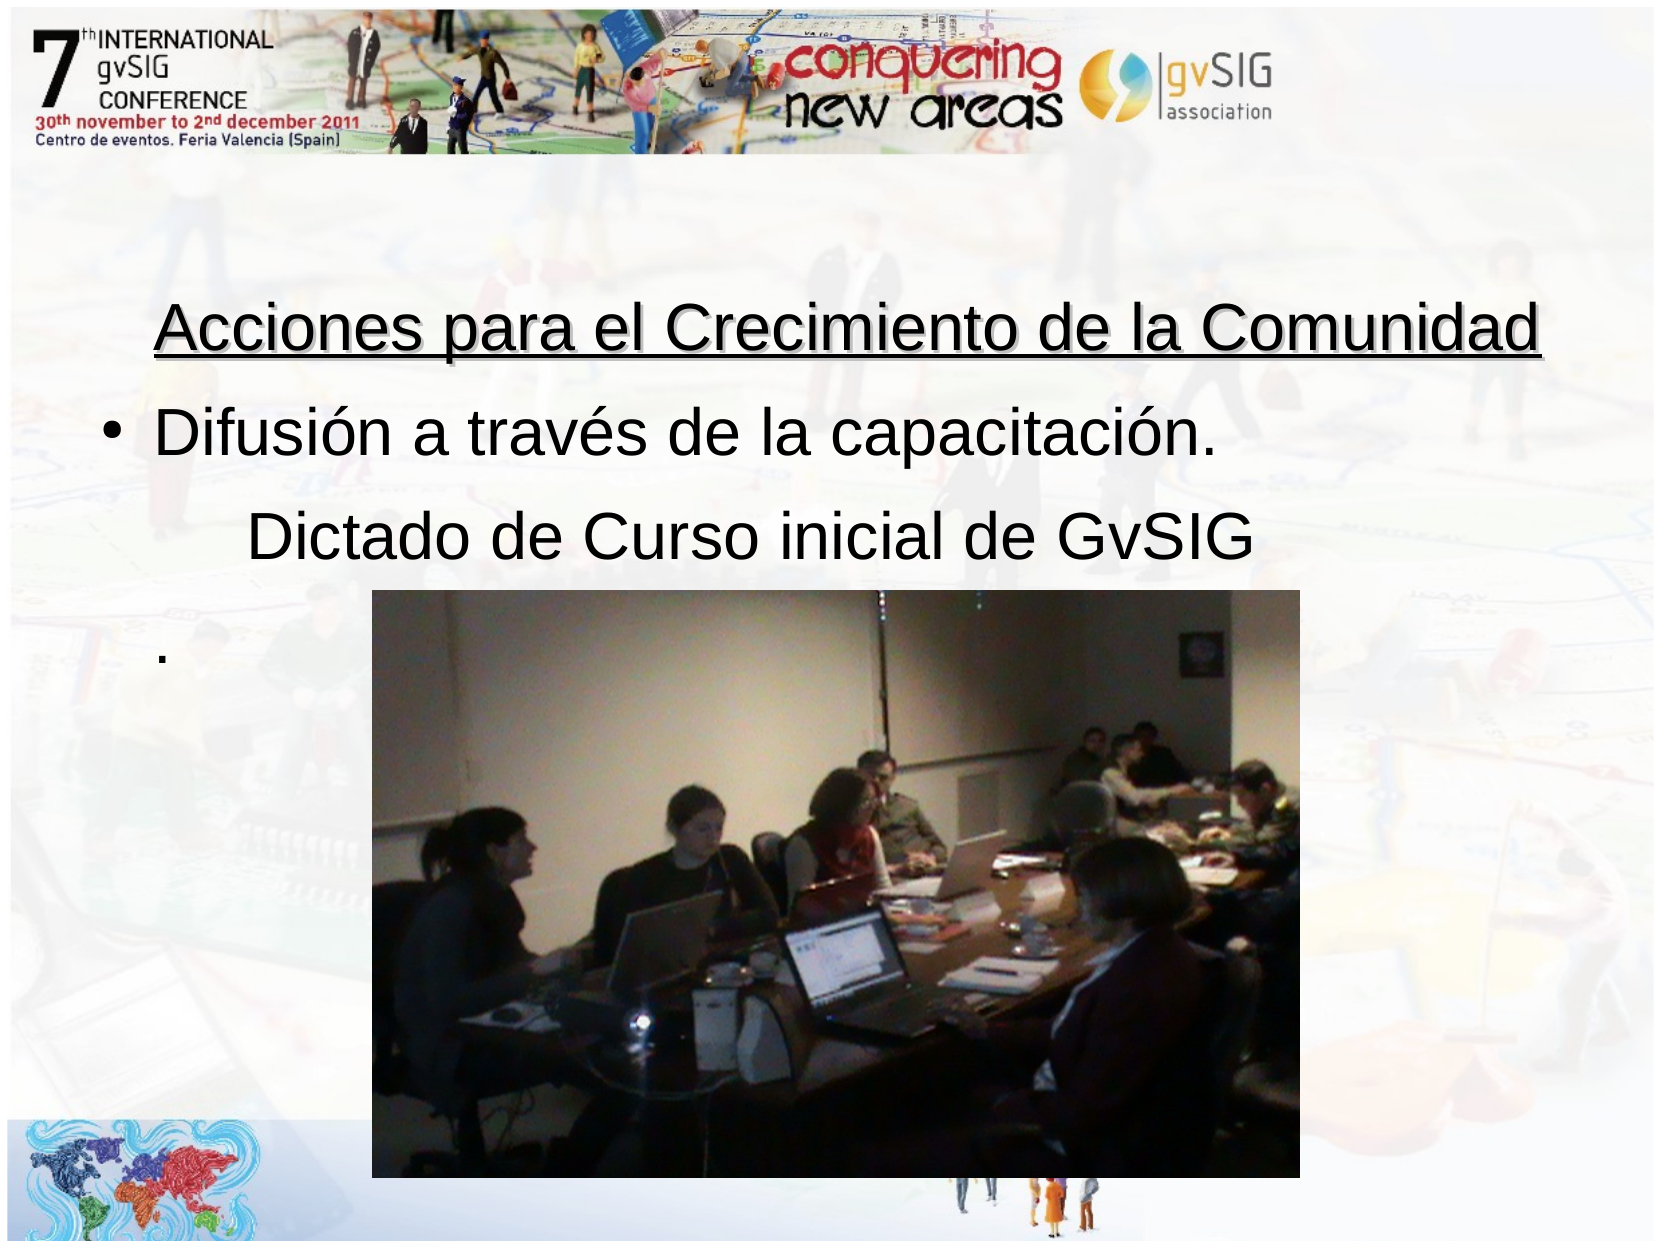

#
Acciones para el Crecimiento de la Comunidad
Difusión a través de la capacitación.
 Dictado de Curso inicial de GvSIG
.